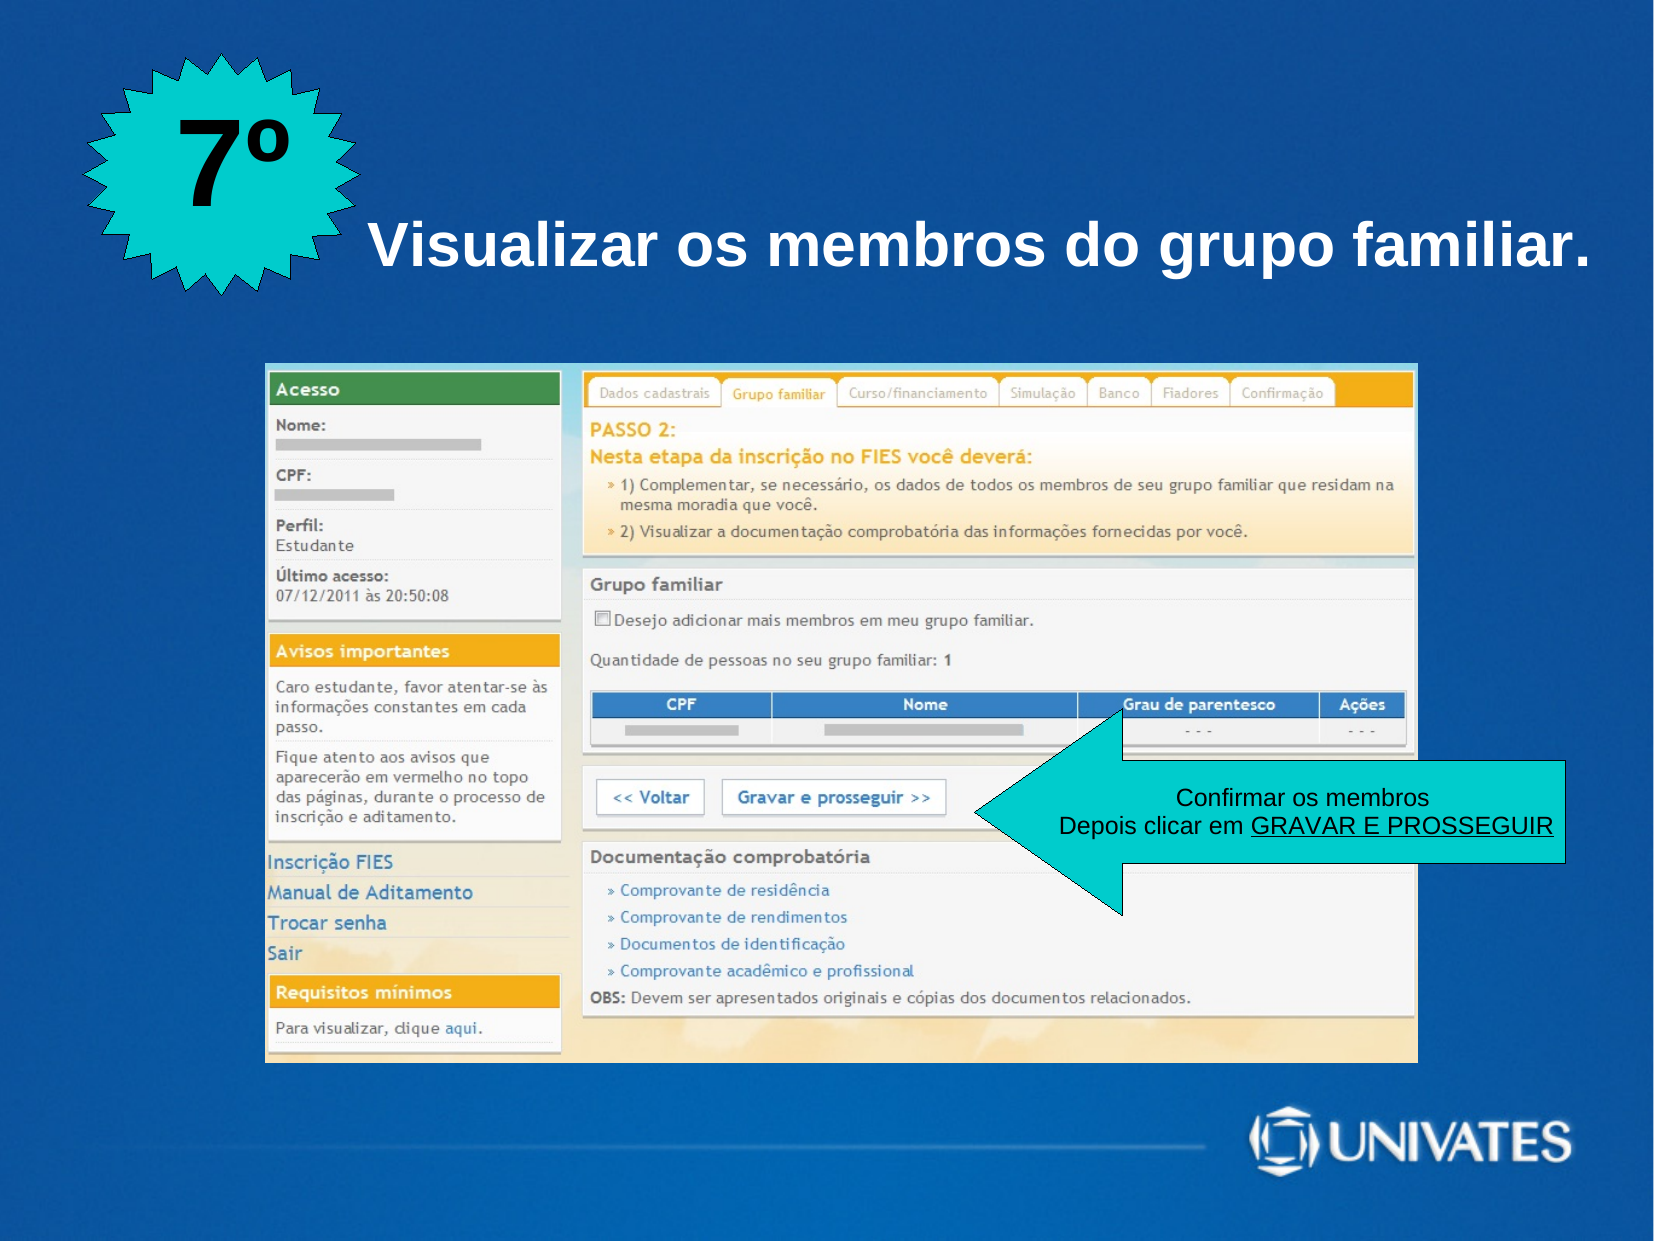

Visualizar os membros do grupo familiar.
# 7º
Confirmar os membros
Depois clicar em GRAVAR E PROSSEGUIR